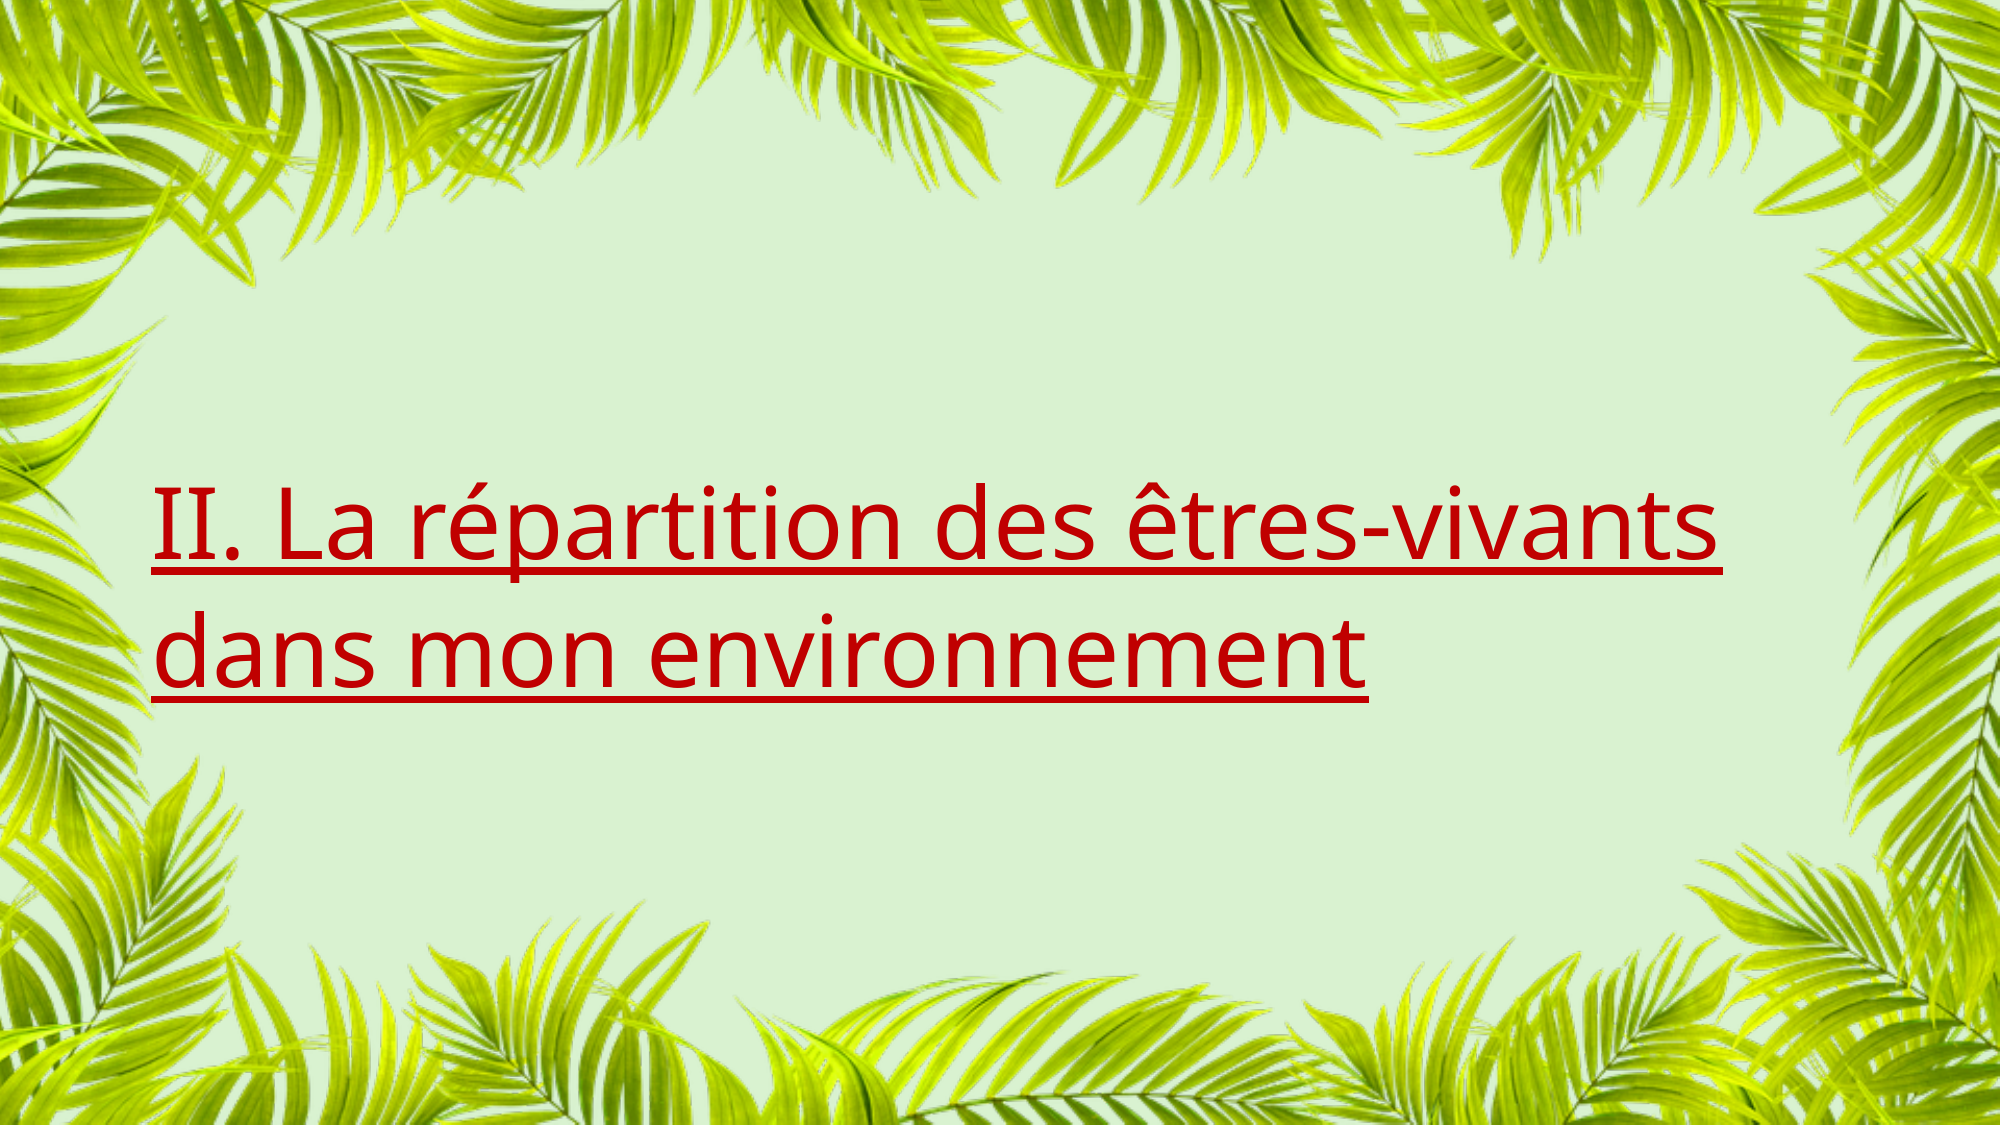

II. La répartition des êtres-vivants dans mon environnement